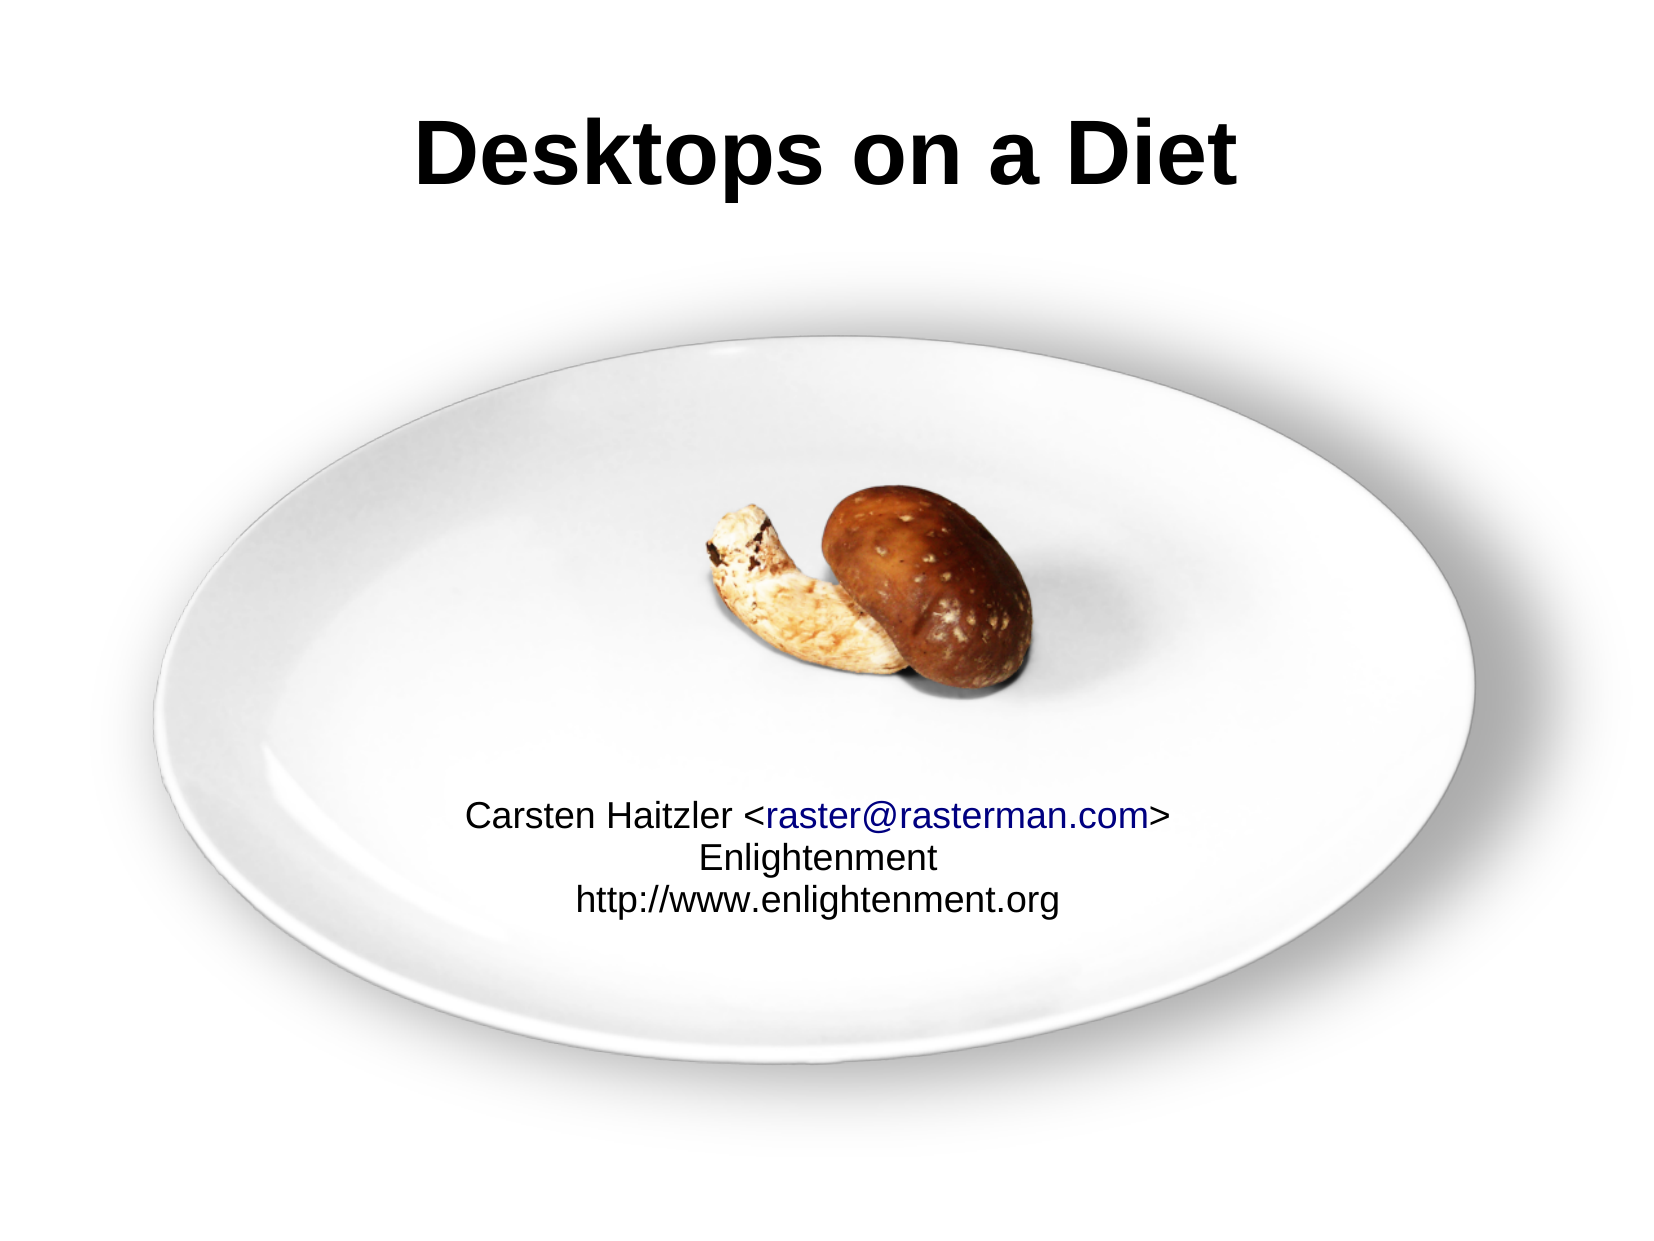

# Desktops on a Diet
Carsten Haitzler <raster@rasterman.com>
Enlightenment
http://www.enlightenment.org